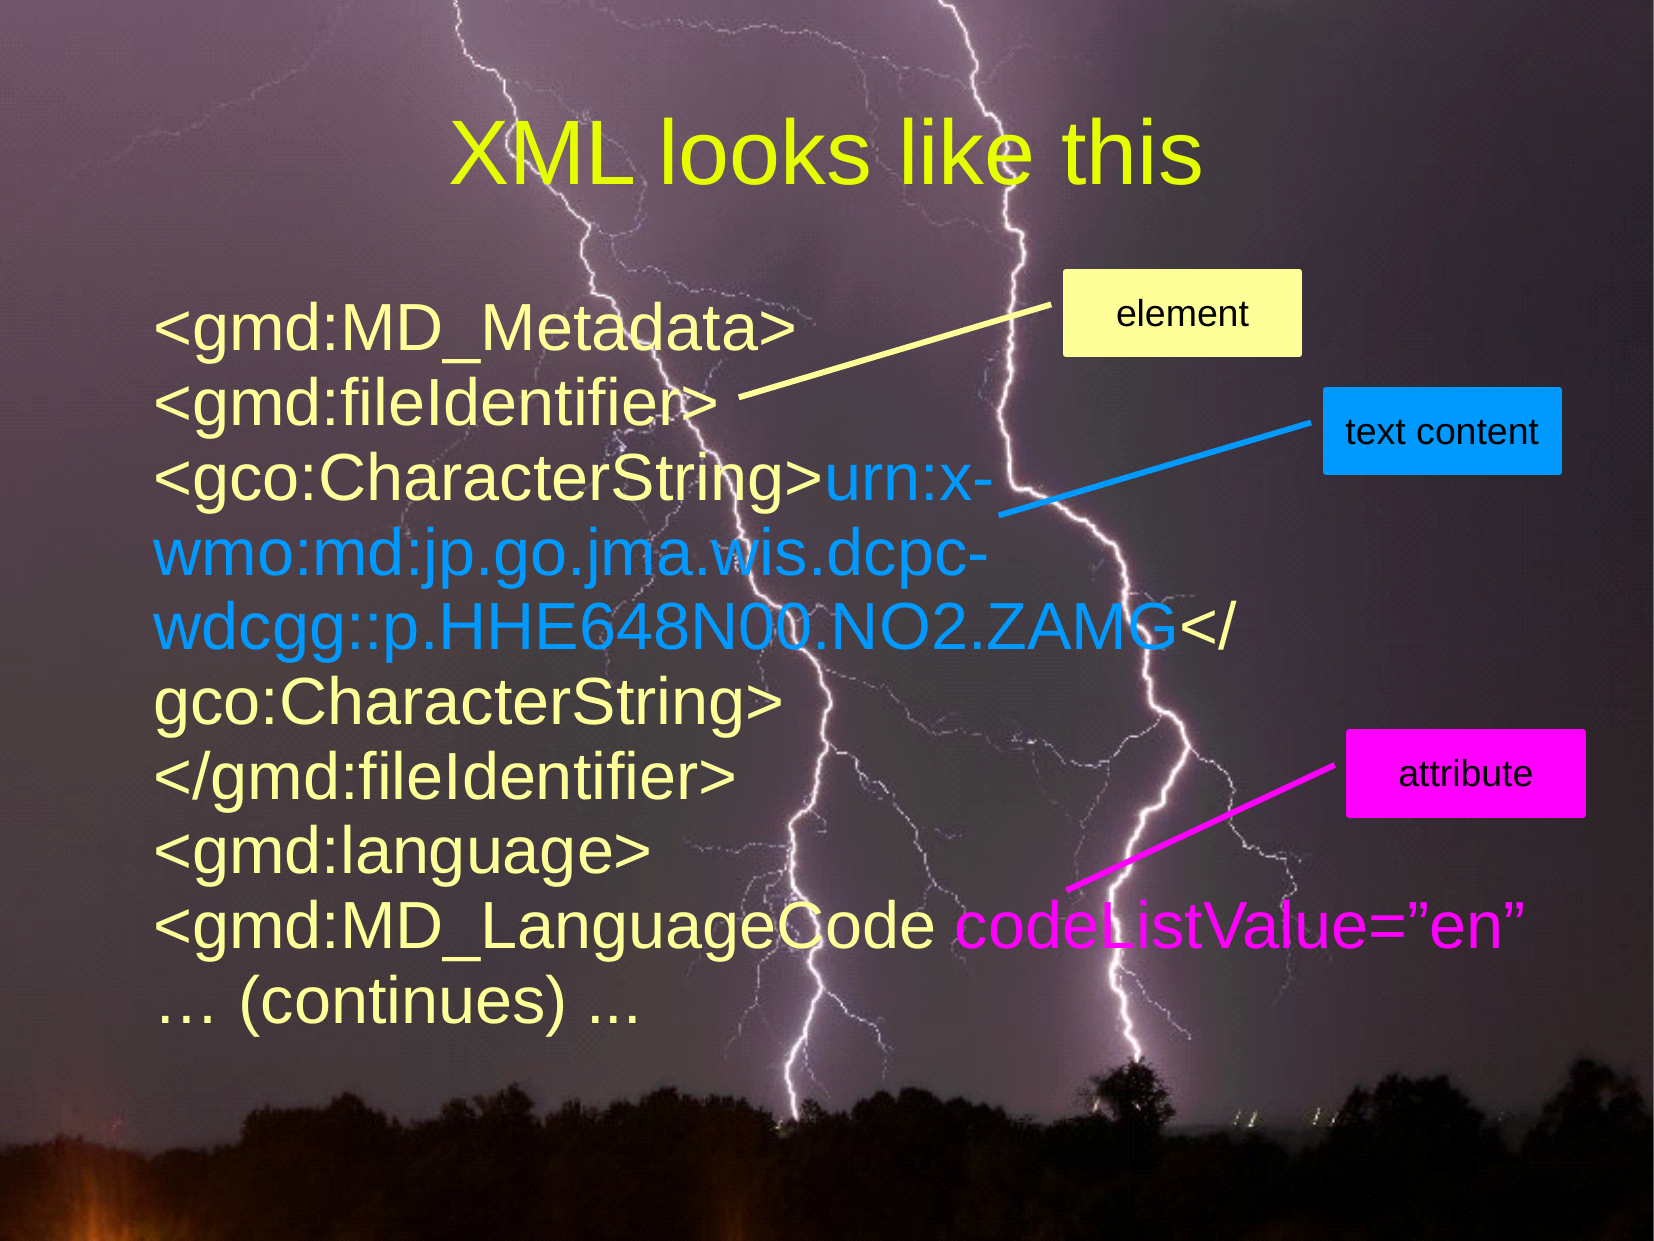

# XML looks like this
element
<gmd:MD_Metadata>
<gmd:fileIdentifier>
<gco:CharacterString>urn:x-wmo:md:jp.go.jma.wis.dcpc-wdcgg::p.HHE648N00.NO2.ZAMG</gco:CharacterString>
</gmd:fileIdentifier>
<gmd:language>
<gmd:MD_LanguageCode codeListValue=”en”
… (continues) ...
text content
attribute